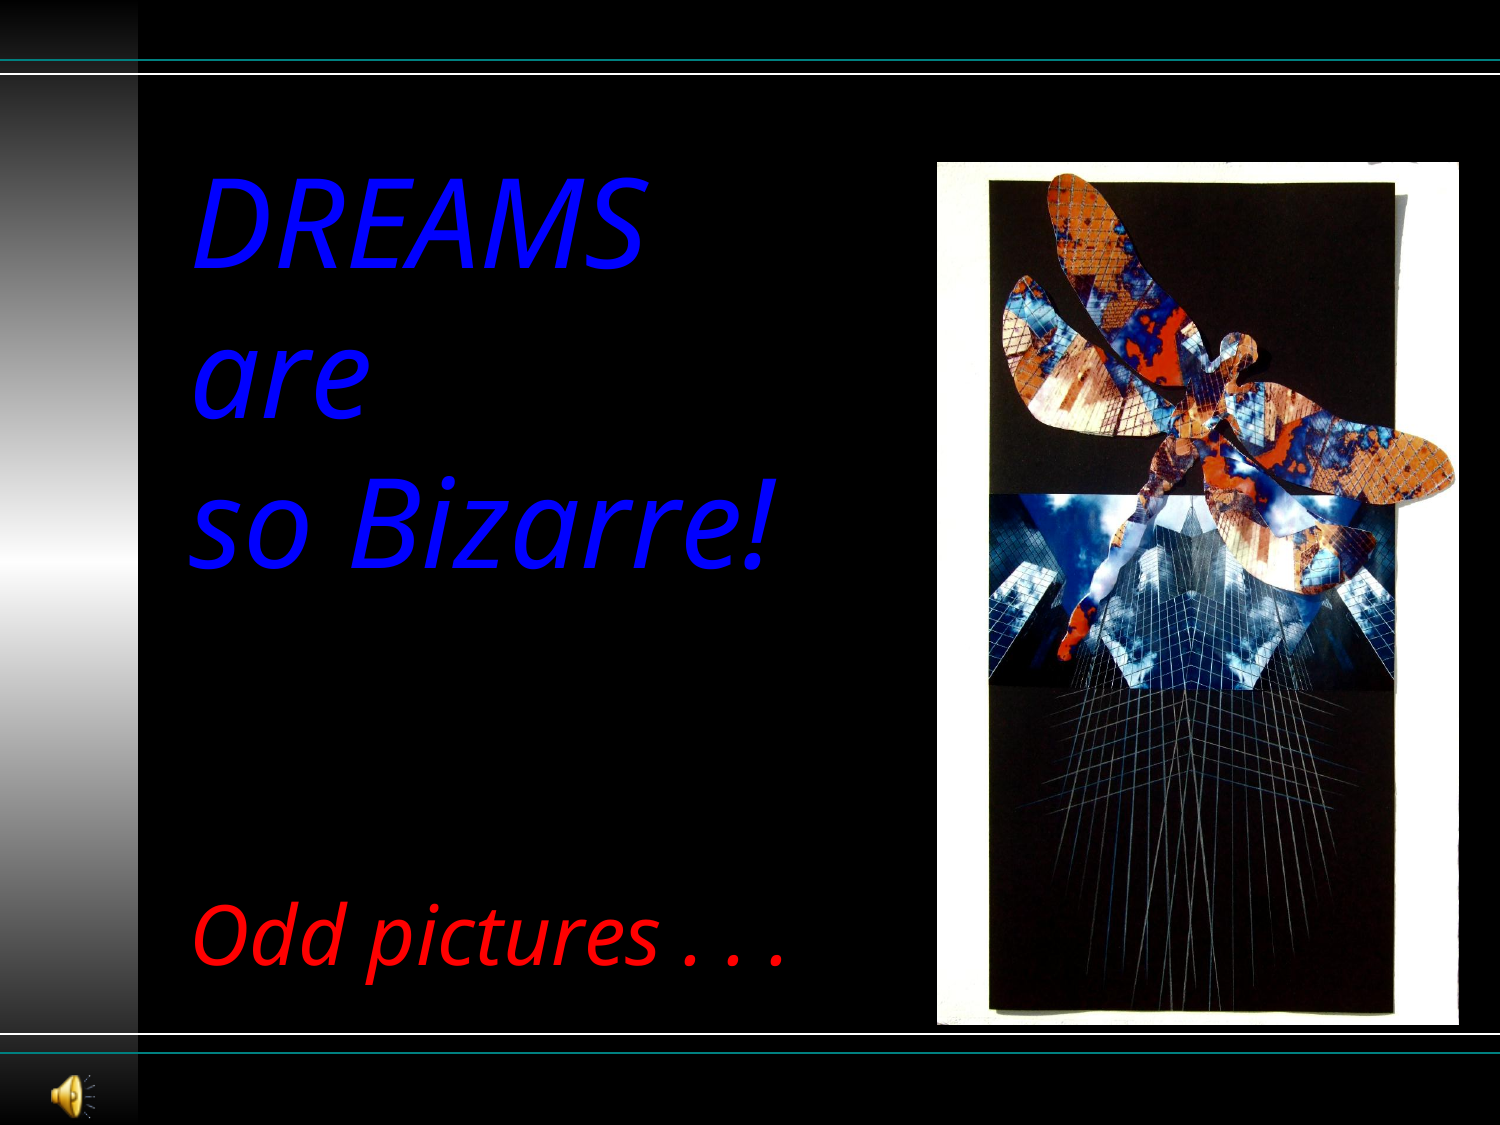

# DREAMS are so Bizarre!
Odd pictures . . .